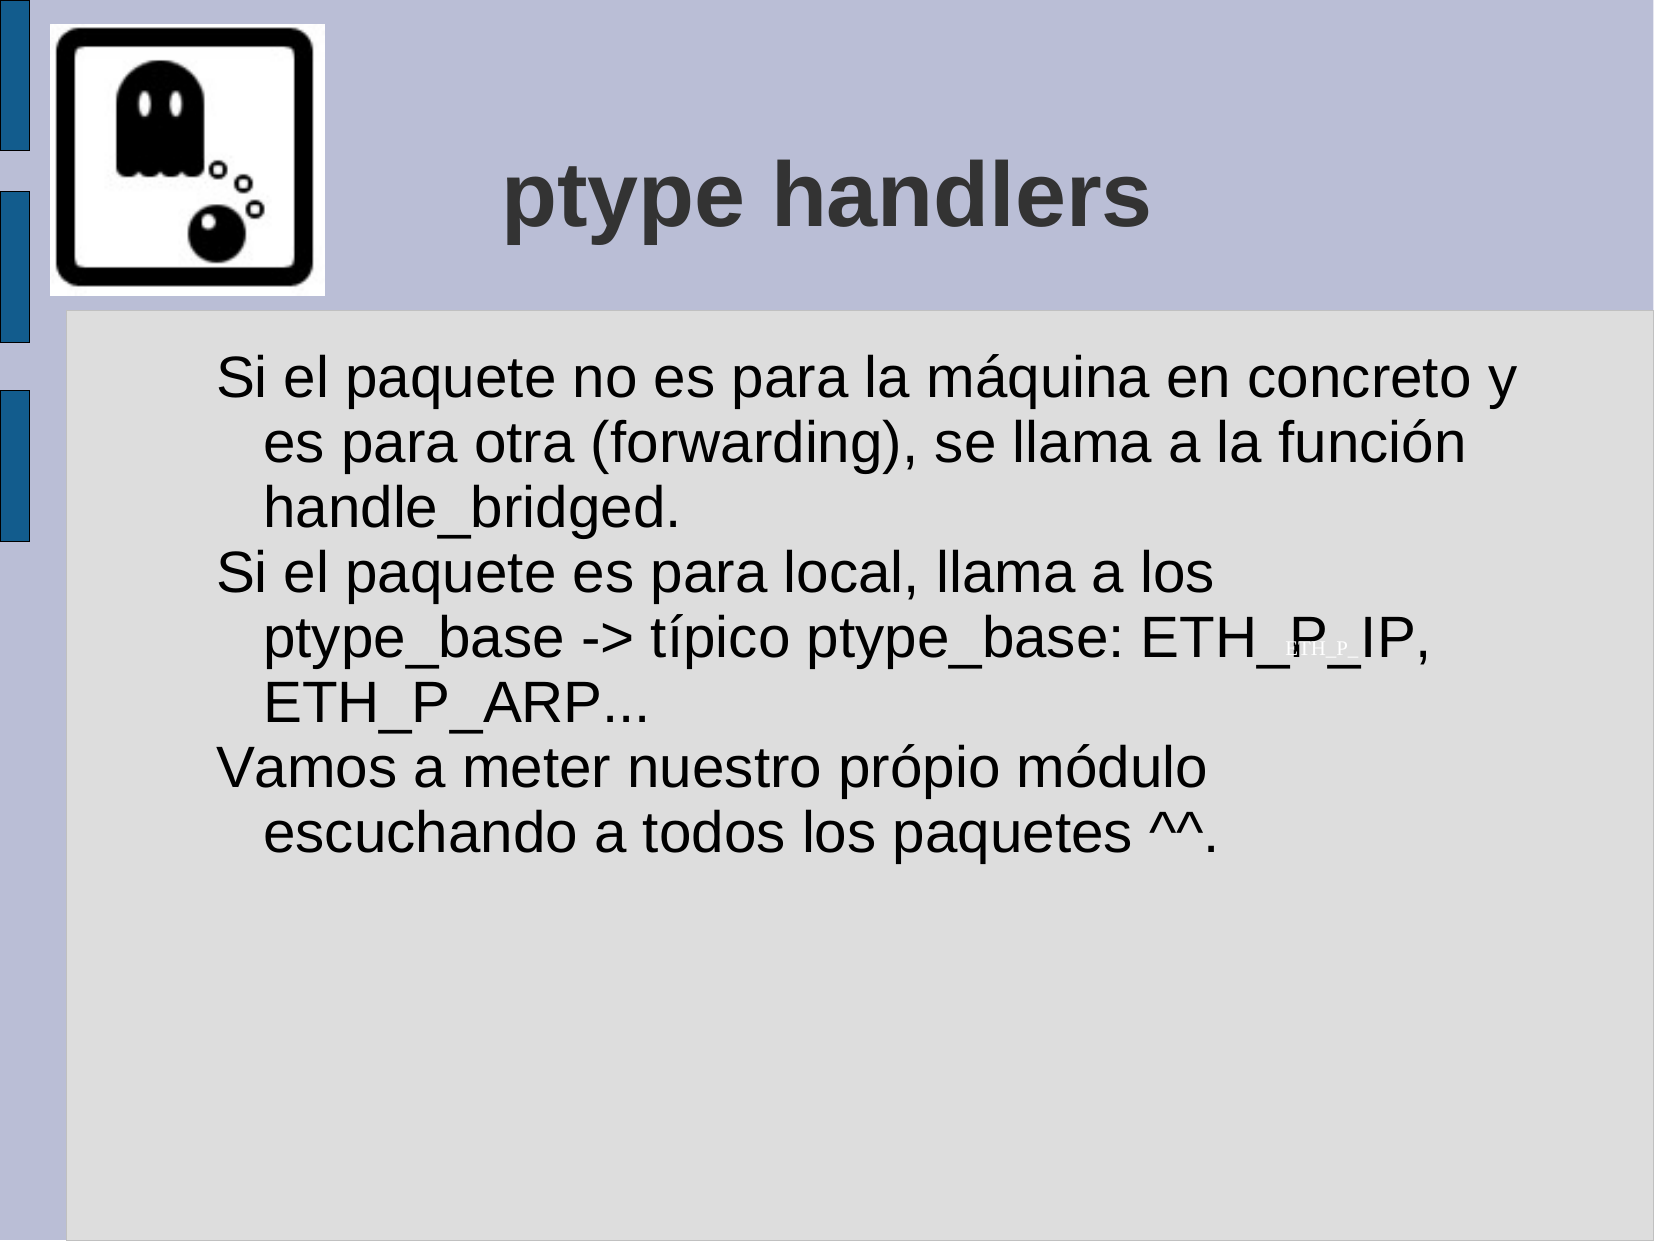

# ptype handlers
Si el paquete no es para la máquina en concreto y es para otra (forwarding), se llama a la función handle_bridged.
Si el paquete es para local, llama a los ptype_base -> típico ptype_base: ETH_P_IP, ETH_P_ARP...
Vamos a meter nuestro própio módulo escuchando a todos los paquetes ^^.
ETH_P_